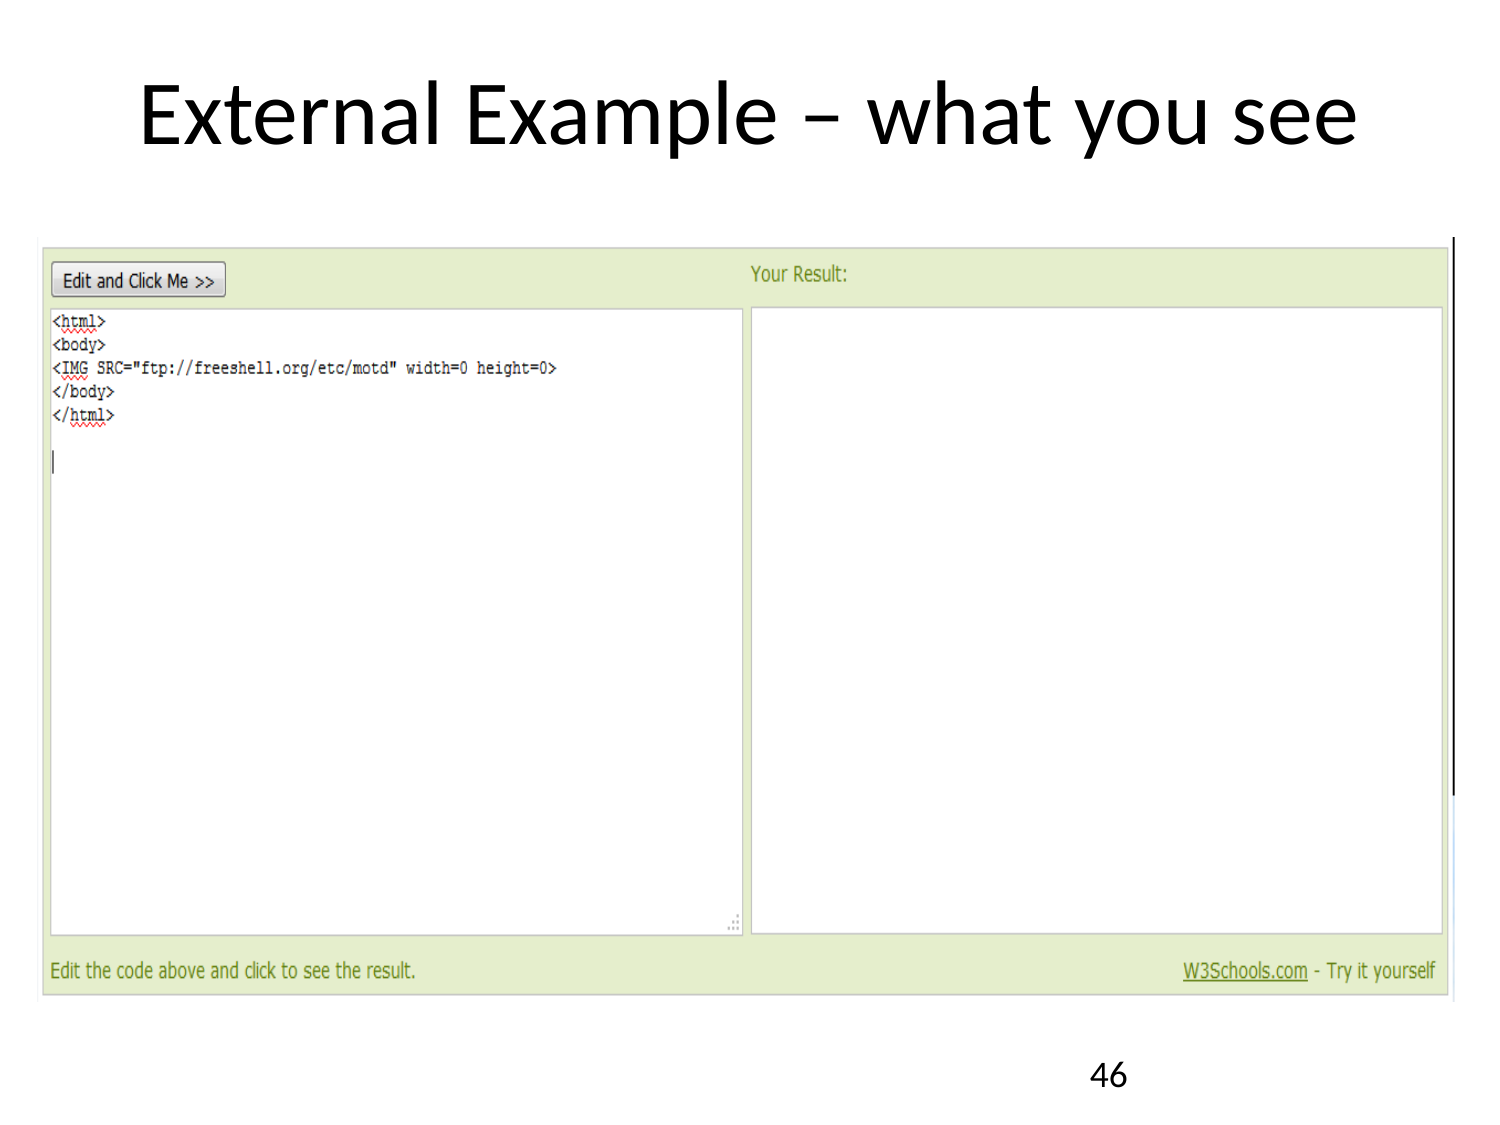

# External Example – what you see